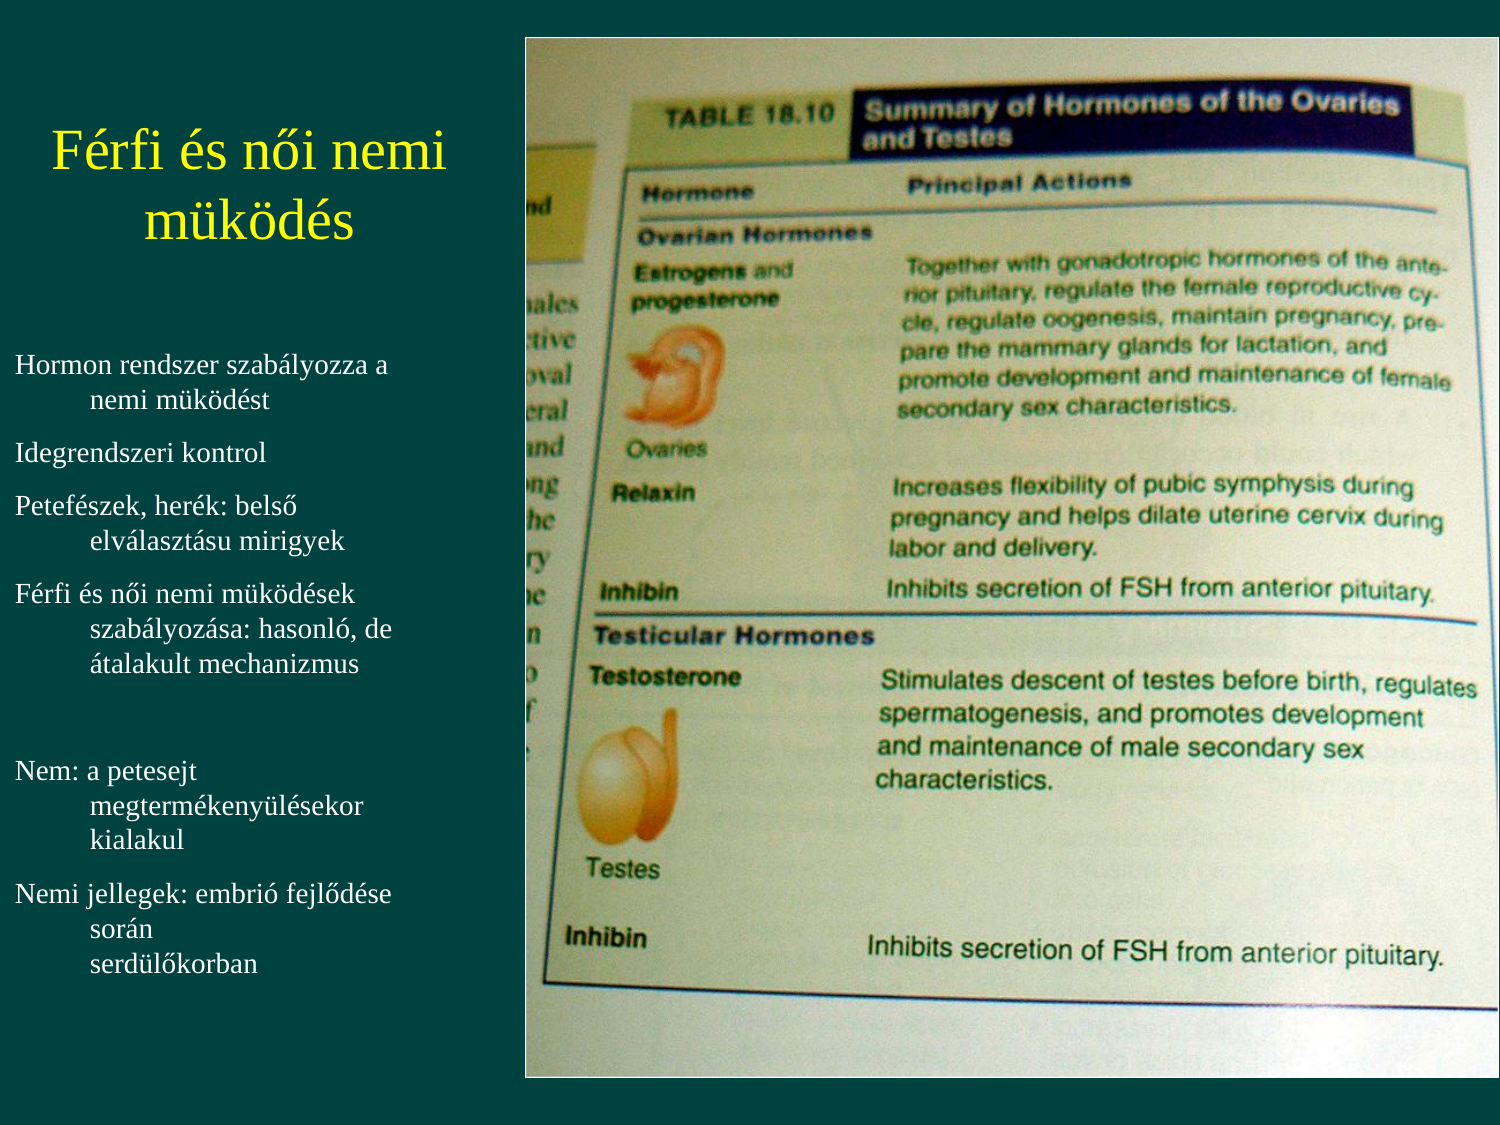

# Férfi és női nemi müködés
Hormon rendszer szabályozza a nemi müködést
Idegrendszeri kontrol
Petefészek, herék: belső elválasztásu mirigyek
Férfi és női nemi müködések szabályozása: hasonló, de átalakult mechanizmus
Nem: a petesejt megtermékenyülésekor kialakul
Nemi jellegek: embrió fejlődése során
serdülőkorban